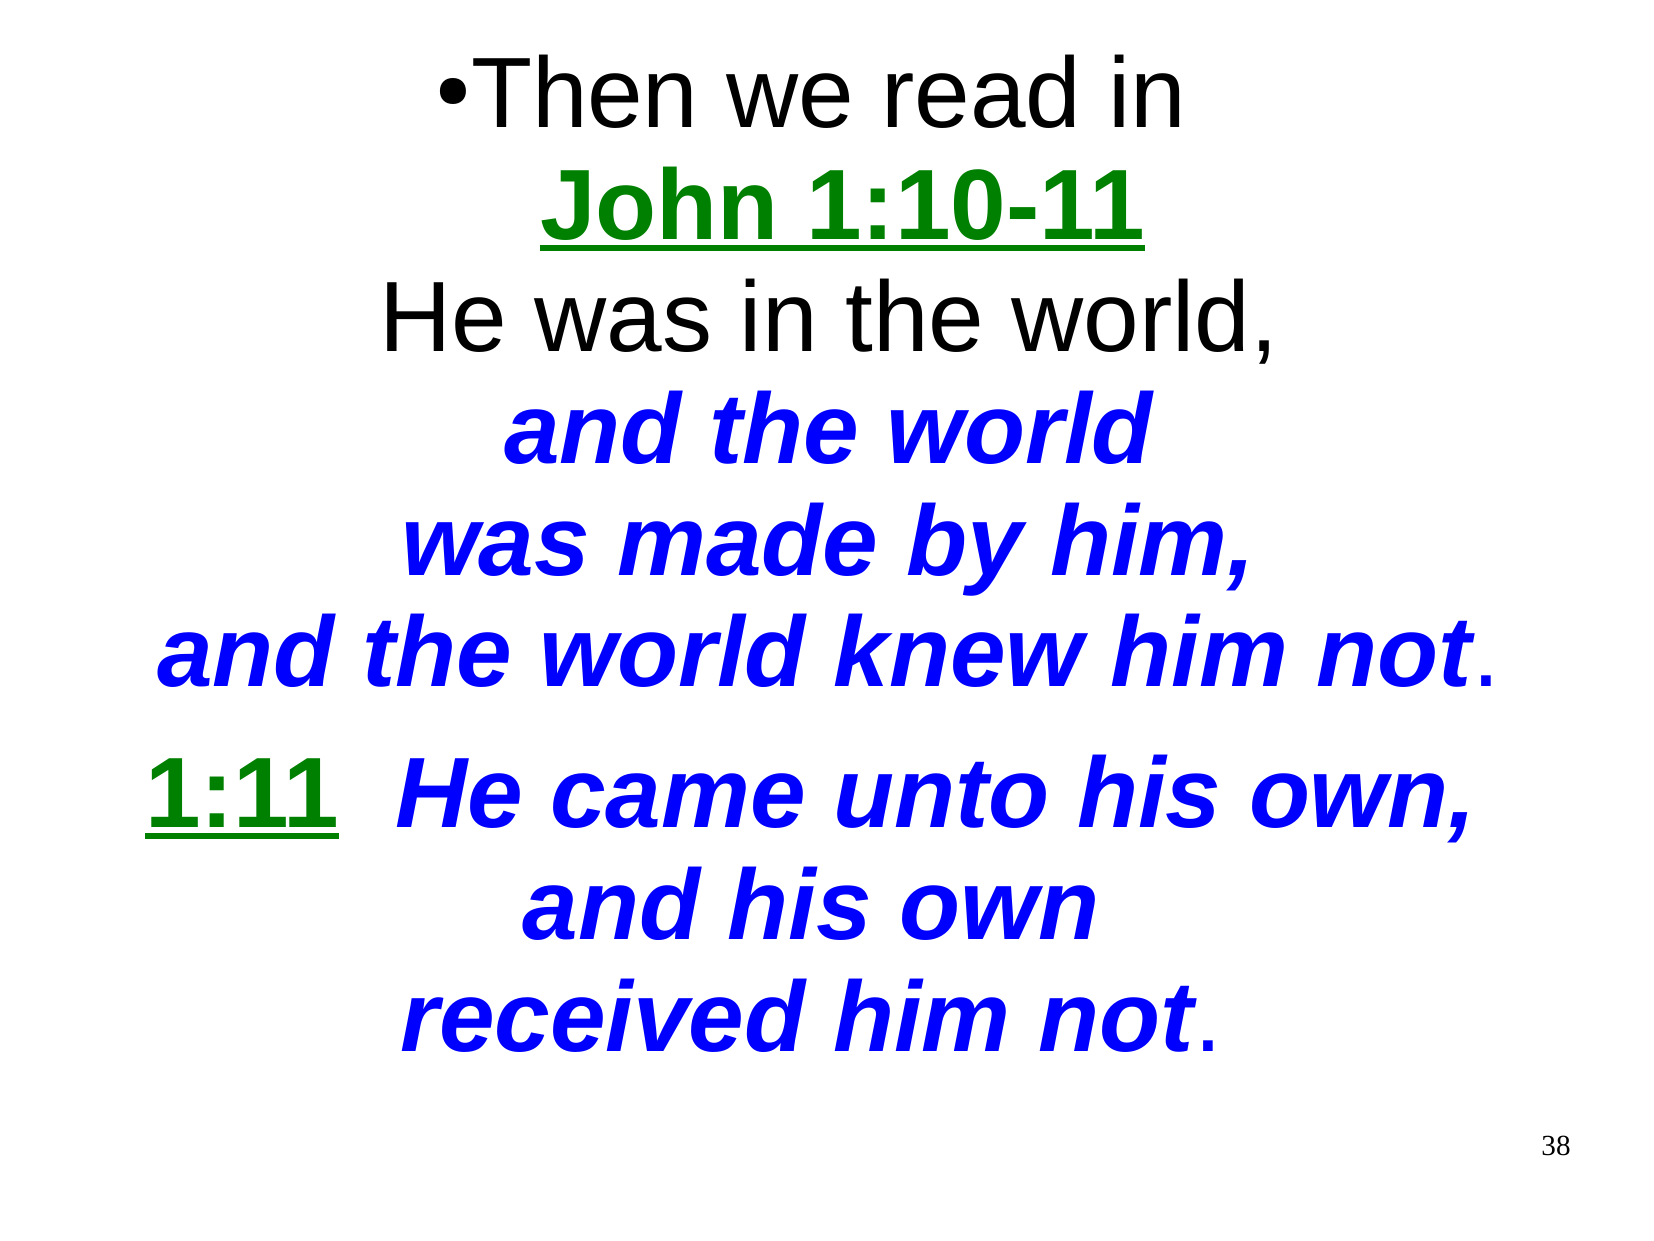

# Then we read in John 1:10-11 He was in the world, and the world was made by him, and the world knew him not.
1:11  He came unto his own,
and his own
received him not.
38